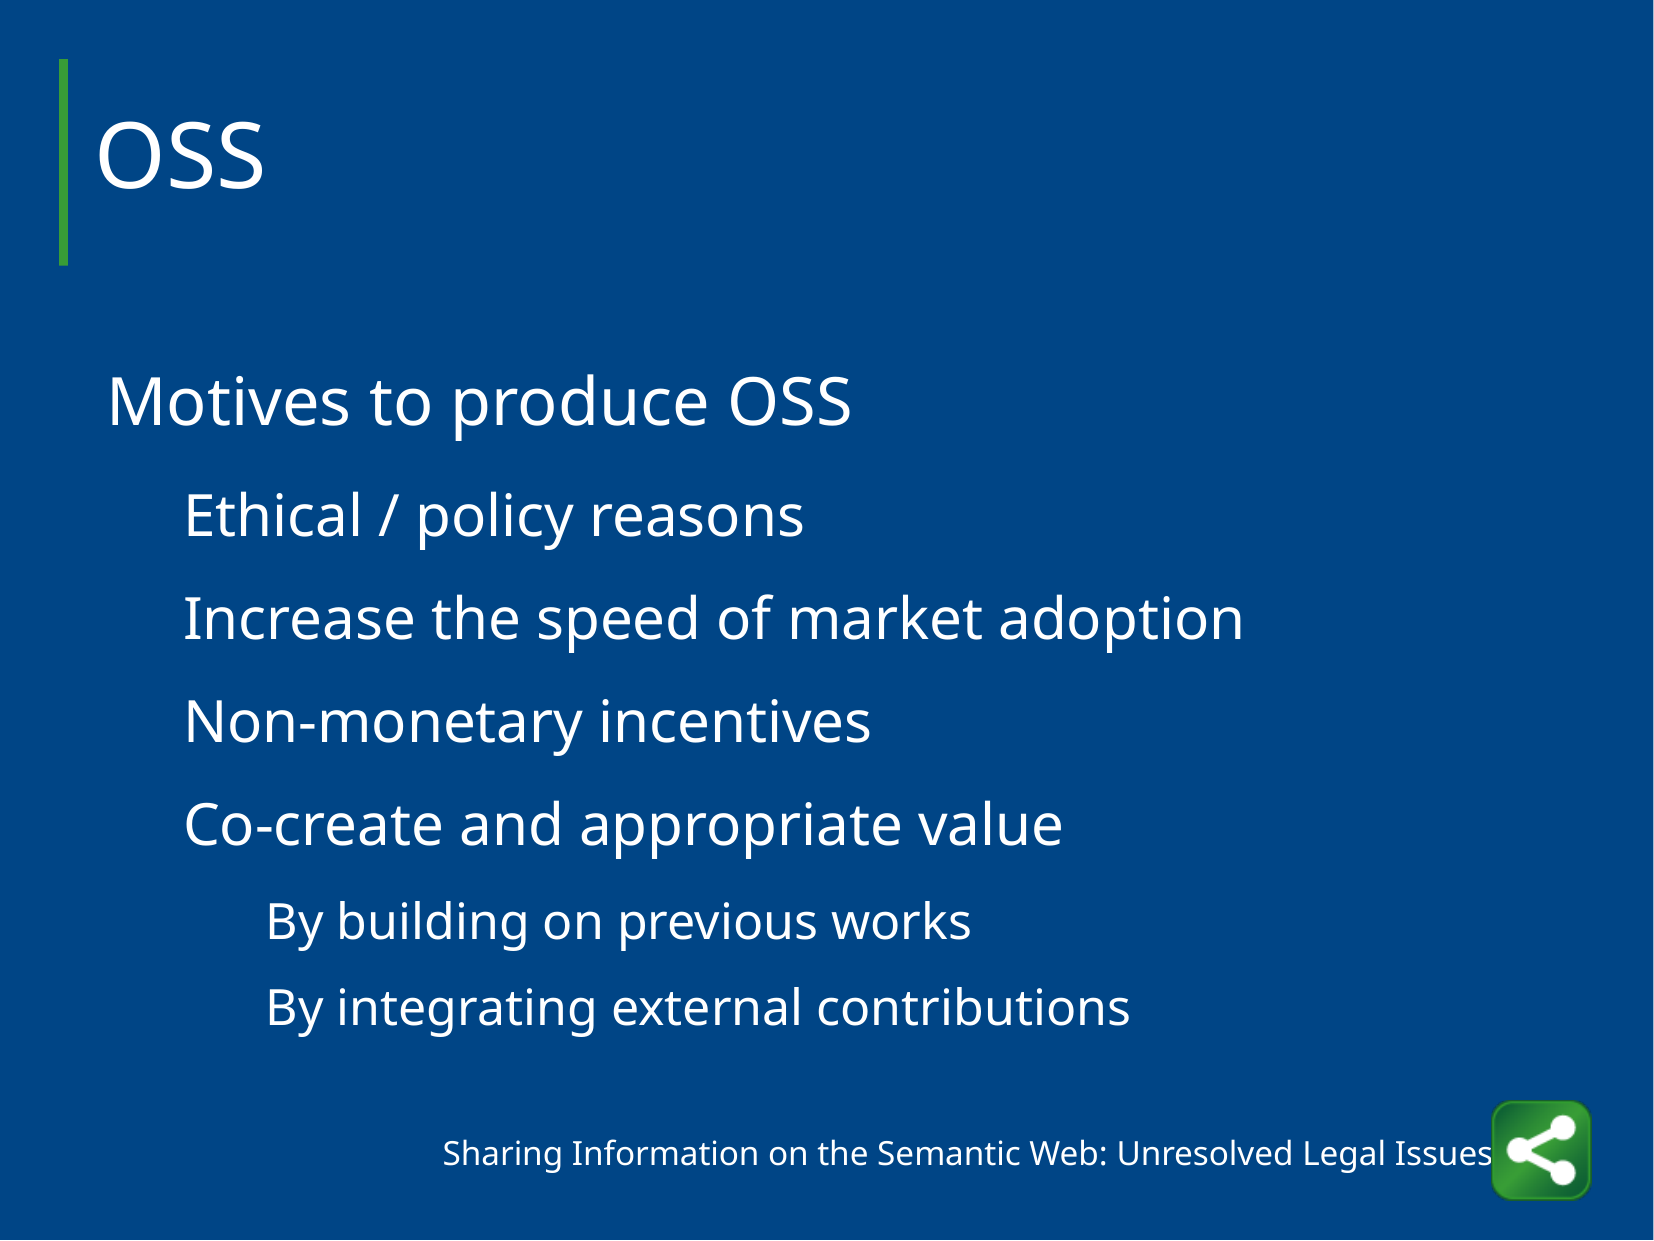

# OSS
Motives to produce OSS
Ethical / policy reasons
Increase the speed of market adoption
Non-monetary incentives
Co-create and appropriate value
By building on previous works
By integrating external contributions